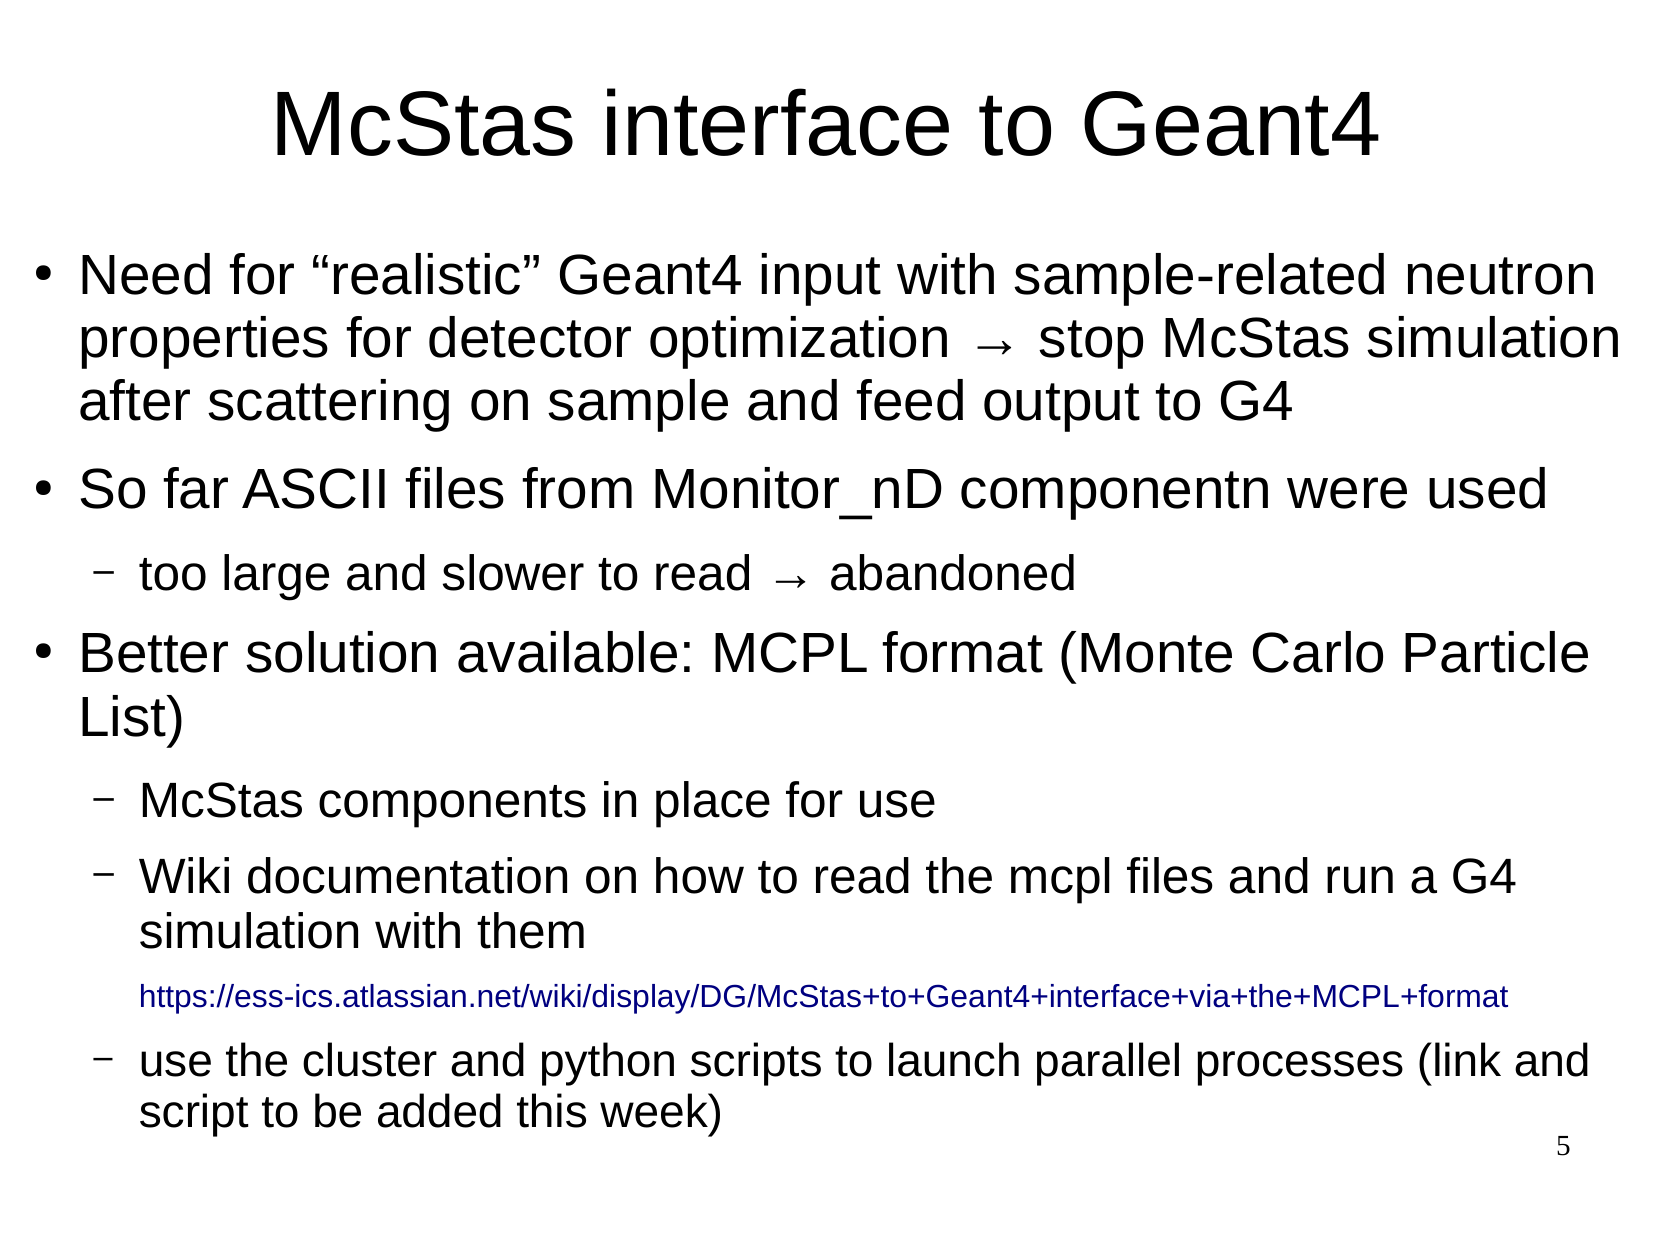

# McStas interface to Geant4
Need for “realistic” Geant4 input with sample-related neutron properties for detector optimization → stop McStas simulation after scattering on sample and feed output to G4
So far ASCII files from Monitor_nD componentn were used
too large and slower to read → abandoned
Better solution available: MCPL format (Monte Carlo Particle List)
McStas components in place for use
Wiki documentation on how to read the mcpl files and run a G4 simulation with them
https://ess-ics.atlassian.net/wiki/display/DG/McStas+to+Geant4+interface+via+the+MCPL+format
use the cluster and python scripts to launch parallel processes (link and script to be added this week)
5